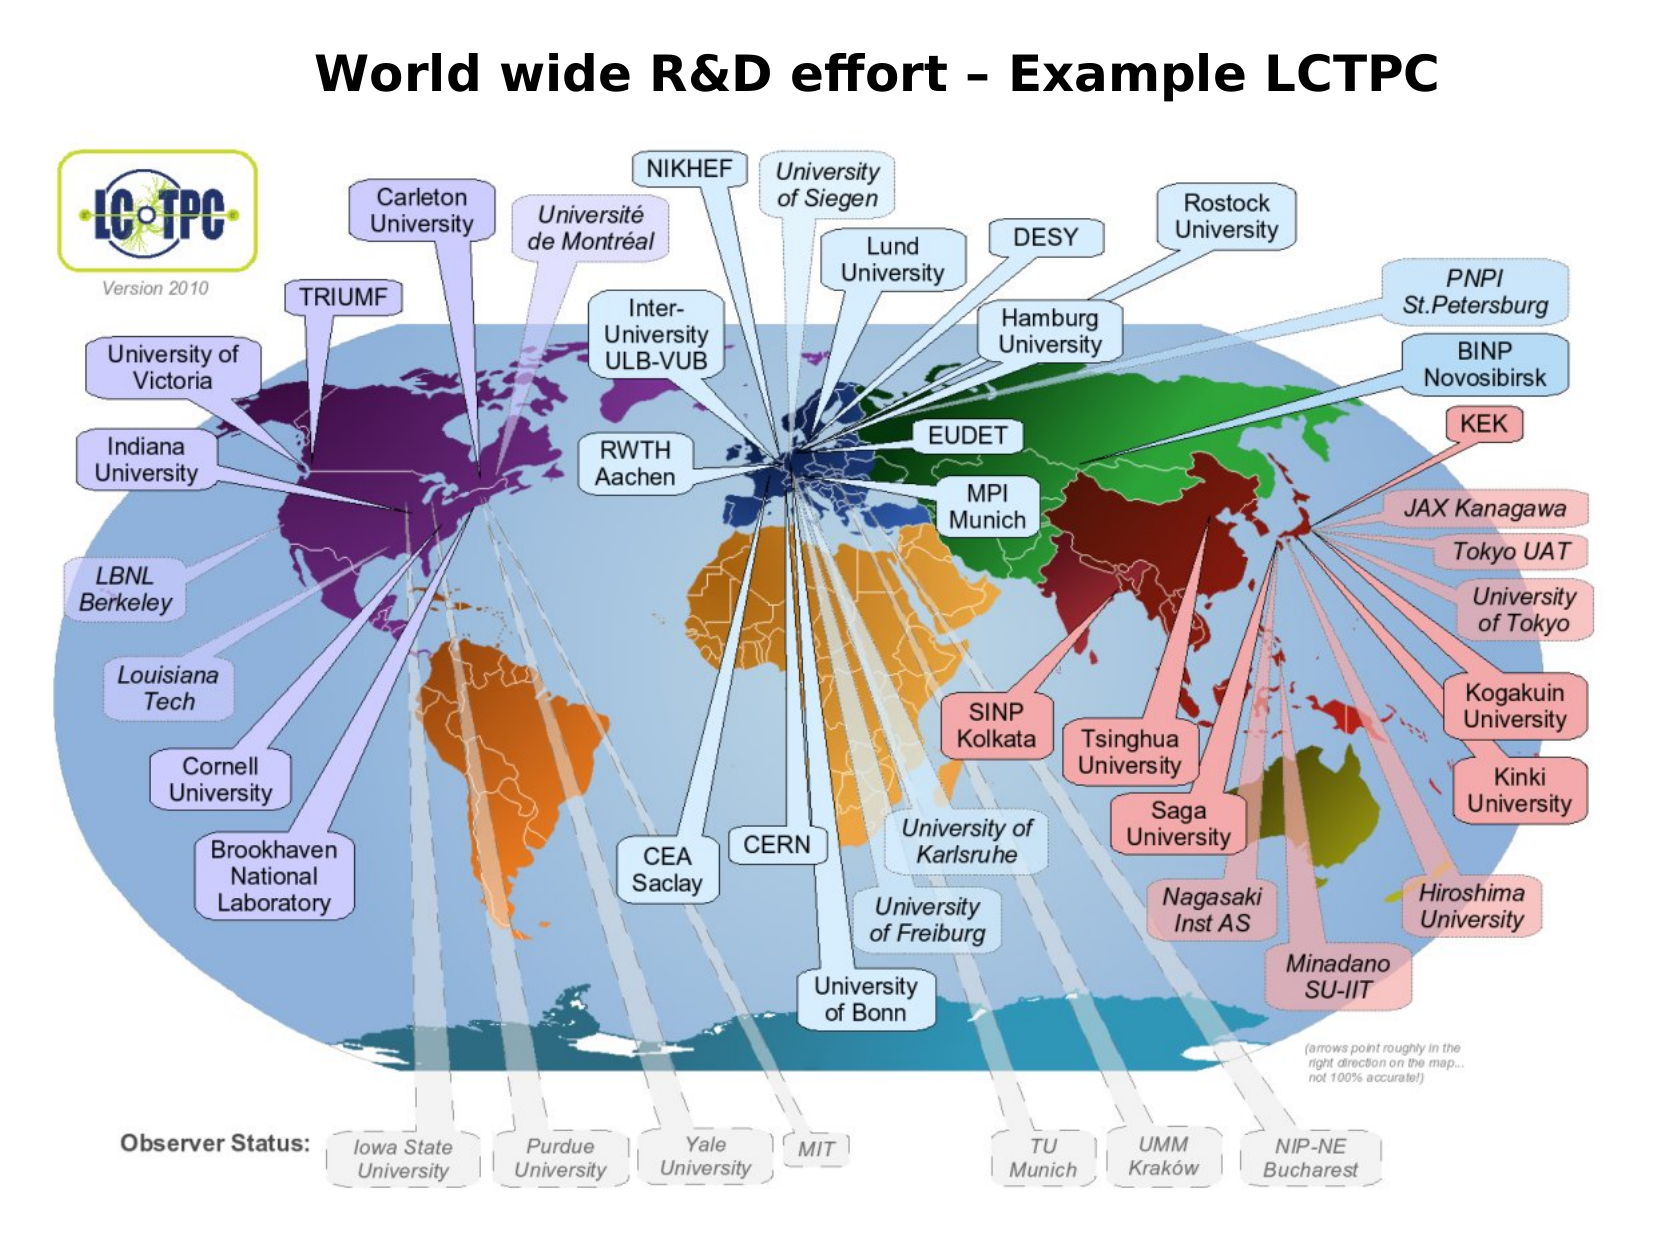

World wide R&D effort – Example LCTPC
FCPPL Workshop - March 2012
30